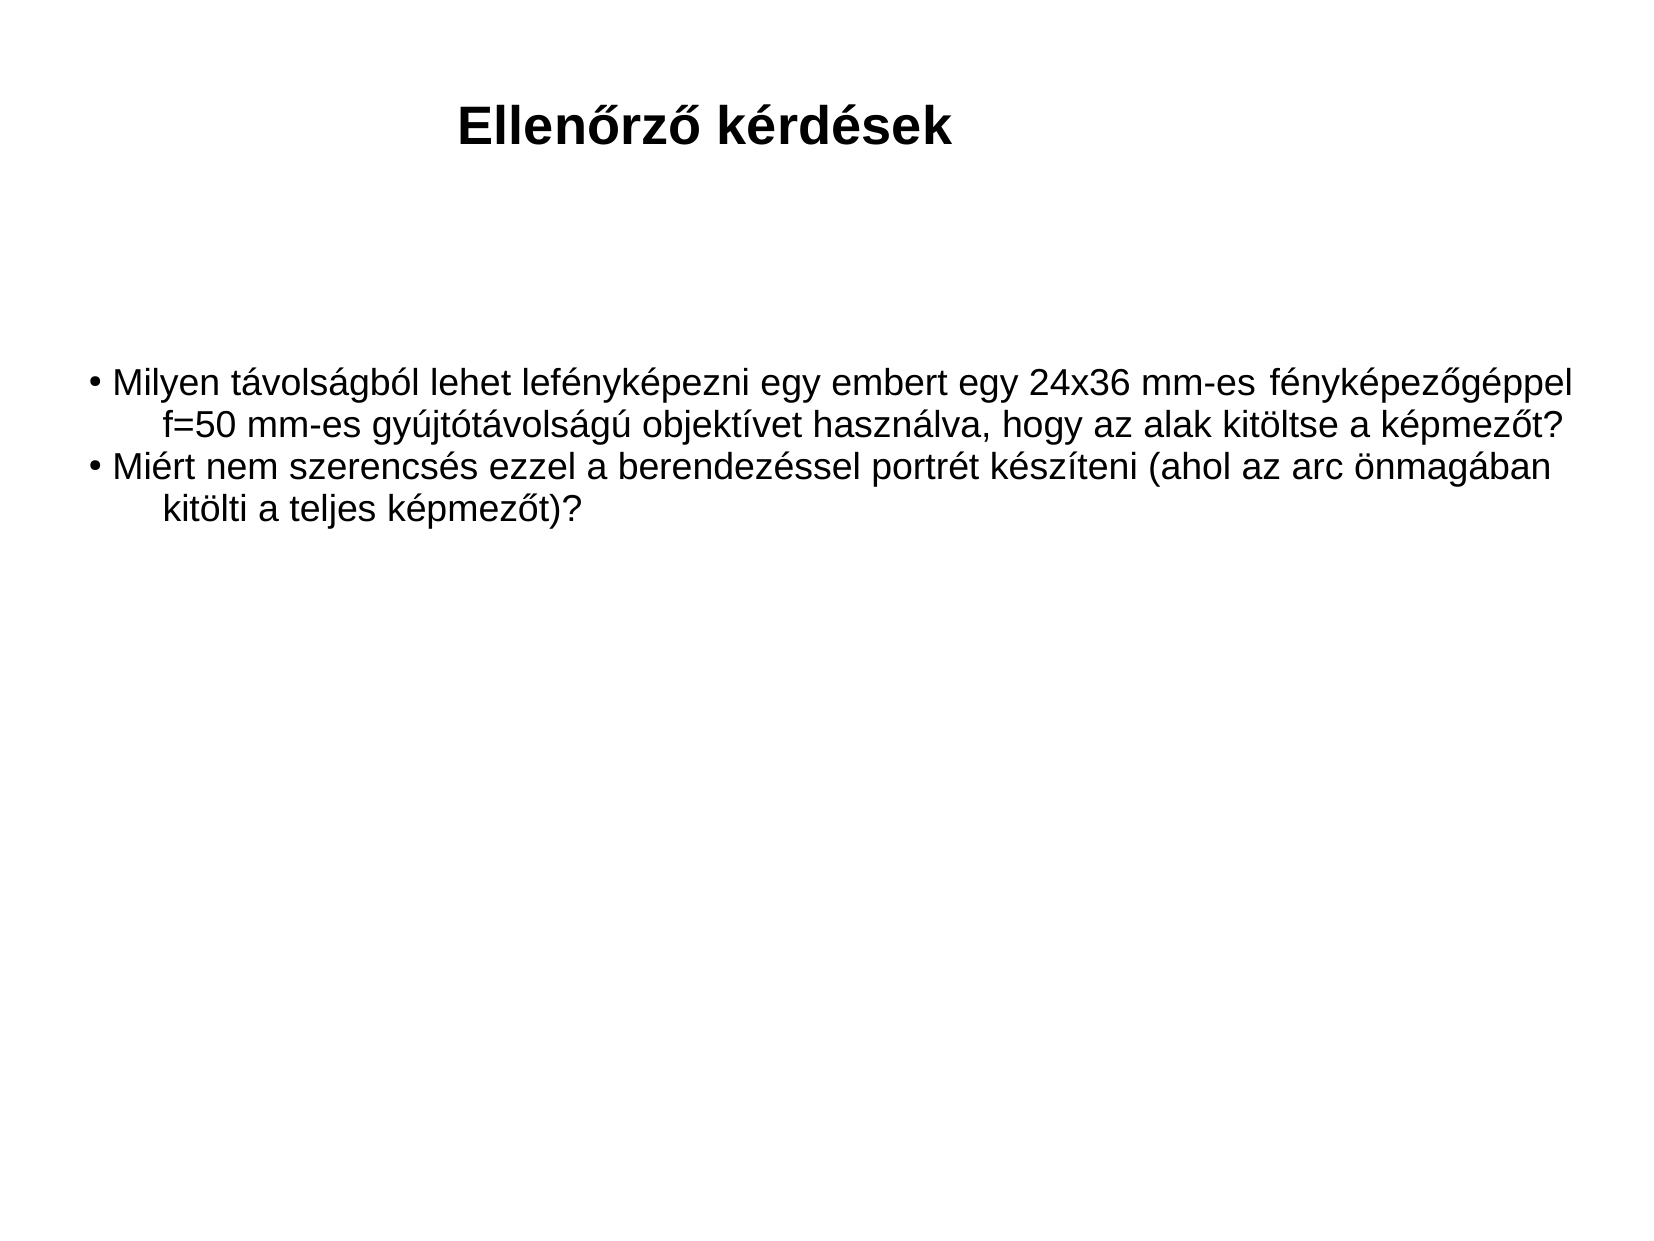

Ellenőrző kérdések
 Milyen távolságból lehet lefényképezni egy embert egy 24x36 mm-es 	fényképezőgéppel 	f=50 mm-es gyújtótávolságú objektívet használva, hogy az alak kitöltse a képmezőt?
 Miért nem szerencsés ezzel a berendezéssel portrét készíteni (ahol az arc önmagában
	kitölti a teljes képmezőt)?